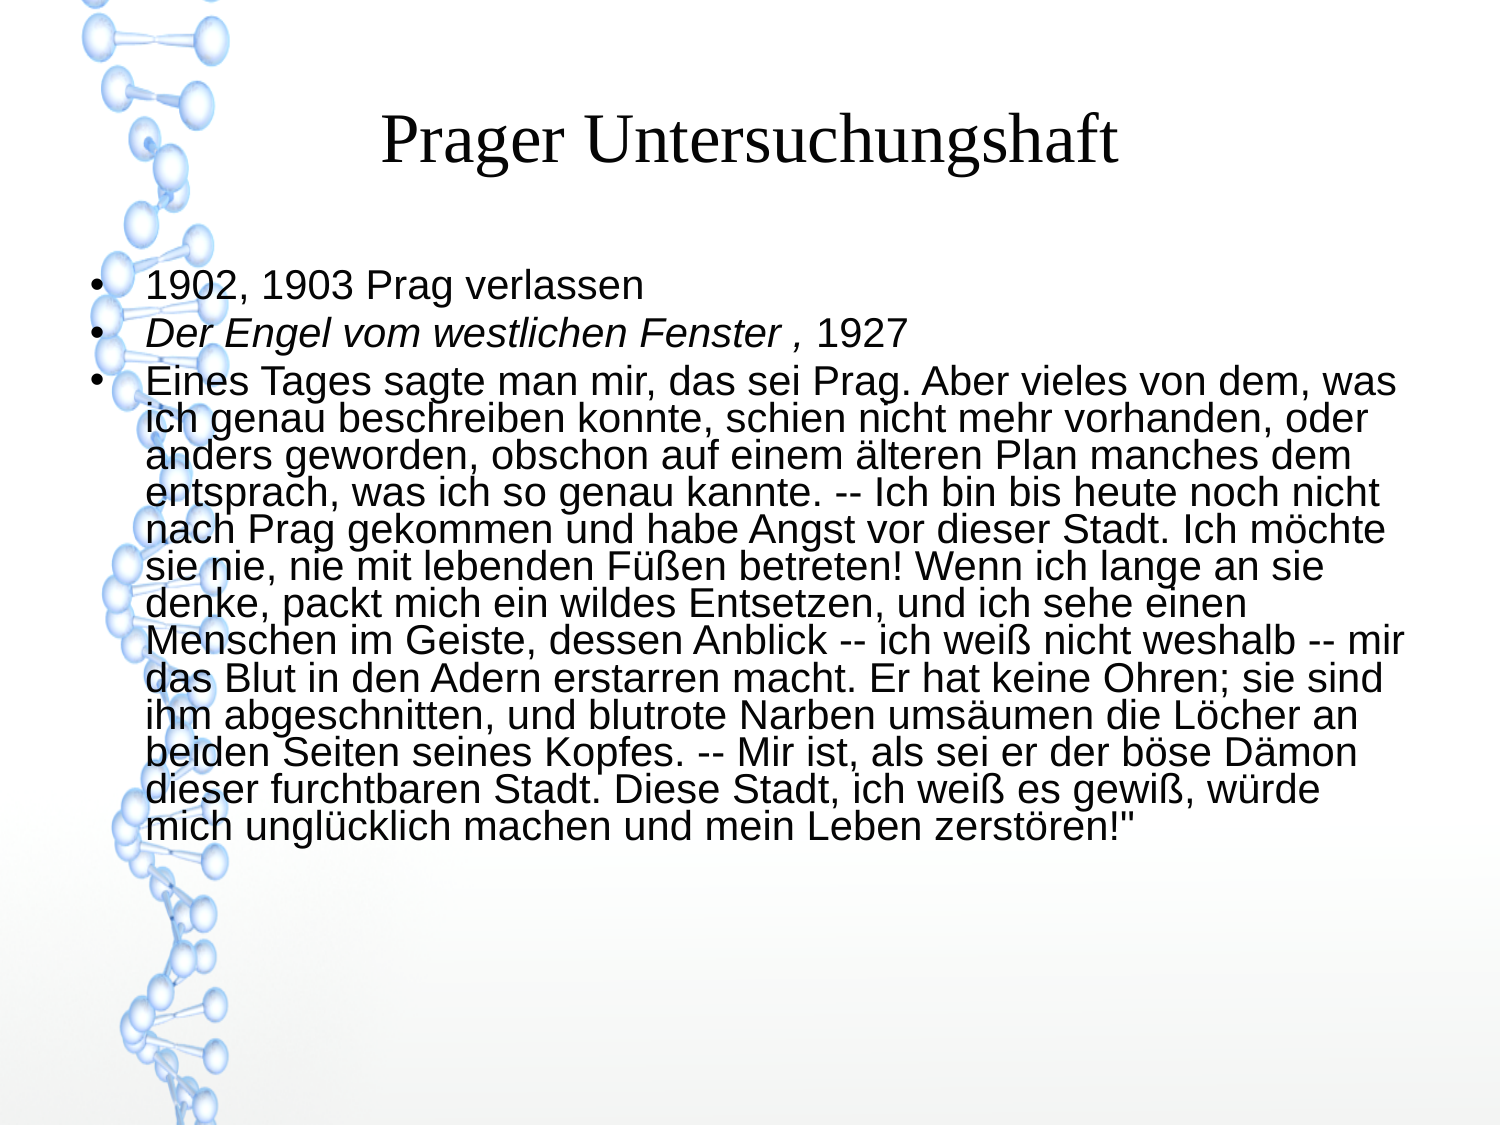

# Prager Untersuchungshaft
1902, 1903 Prag verlassen
Der Engel vom westlichen Fenster , 1927
Eines Tages sagte man mir, das sei Prag. Aber vieles von dem, was ich genau beschreiben konnte, schien nicht mehr vorhanden, oder anders geworden, obschon auf einem älteren Plan manches dem entsprach, was ich so genau kannte. -- Ich bin bis heute noch nicht nach Prag gekommen und habe Angst vor dieser Stadt. Ich möchte sie nie, nie mit lebenden Füßen betreten! Wenn ich lange an sie denke, packt mich ein wildes Entsetzen, und ich sehe einen Menschen im Geiste, dessen Anblick -- ich weiß nicht weshalb -- mir das Blut in den Adern erstarren macht. Er hat keine Ohren; sie sind ihm abgeschnitten, und blutrote Narben umsäumen die Löcher an beiden Seiten seines Kopfes. -- Mir ist, als sei er der böse Dämon dieser furchtbaren Stadt. Diese Stadt, ich weiß es gewiß, würde mich unglücklich machen und mein Leben zerstören!"